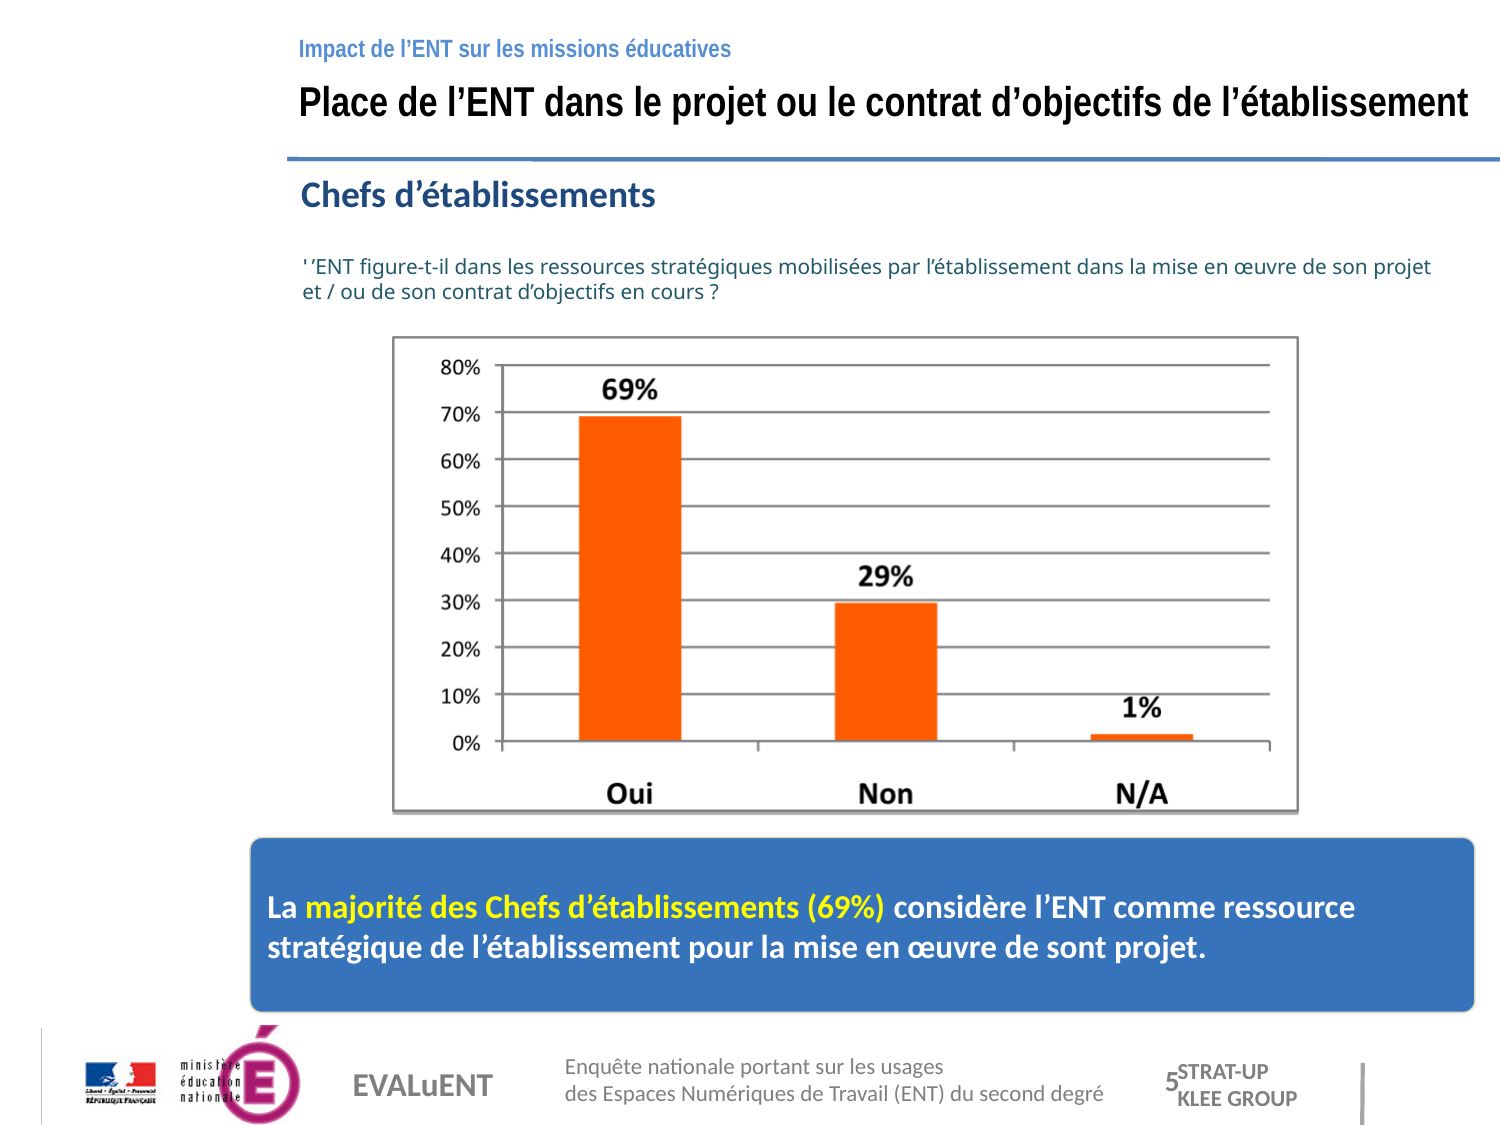

Impact de l’ENT sur les missions éducatives
Place de l’ENT dans le projet ou le contrat d’objectifs de l’établissement
Chefs d’établissements
L’ENT figure-t-il dans les ressources stratégiques mobilisées par l’établissement dans la mise en œuvre de son projet et / ou de son contrat d’objectifs en cours ?
La majorité des Chefs d’établissements (69%) considère l’ENT comme ressource stratégique de l’établissement pour la mise en œuvre de sont projet.